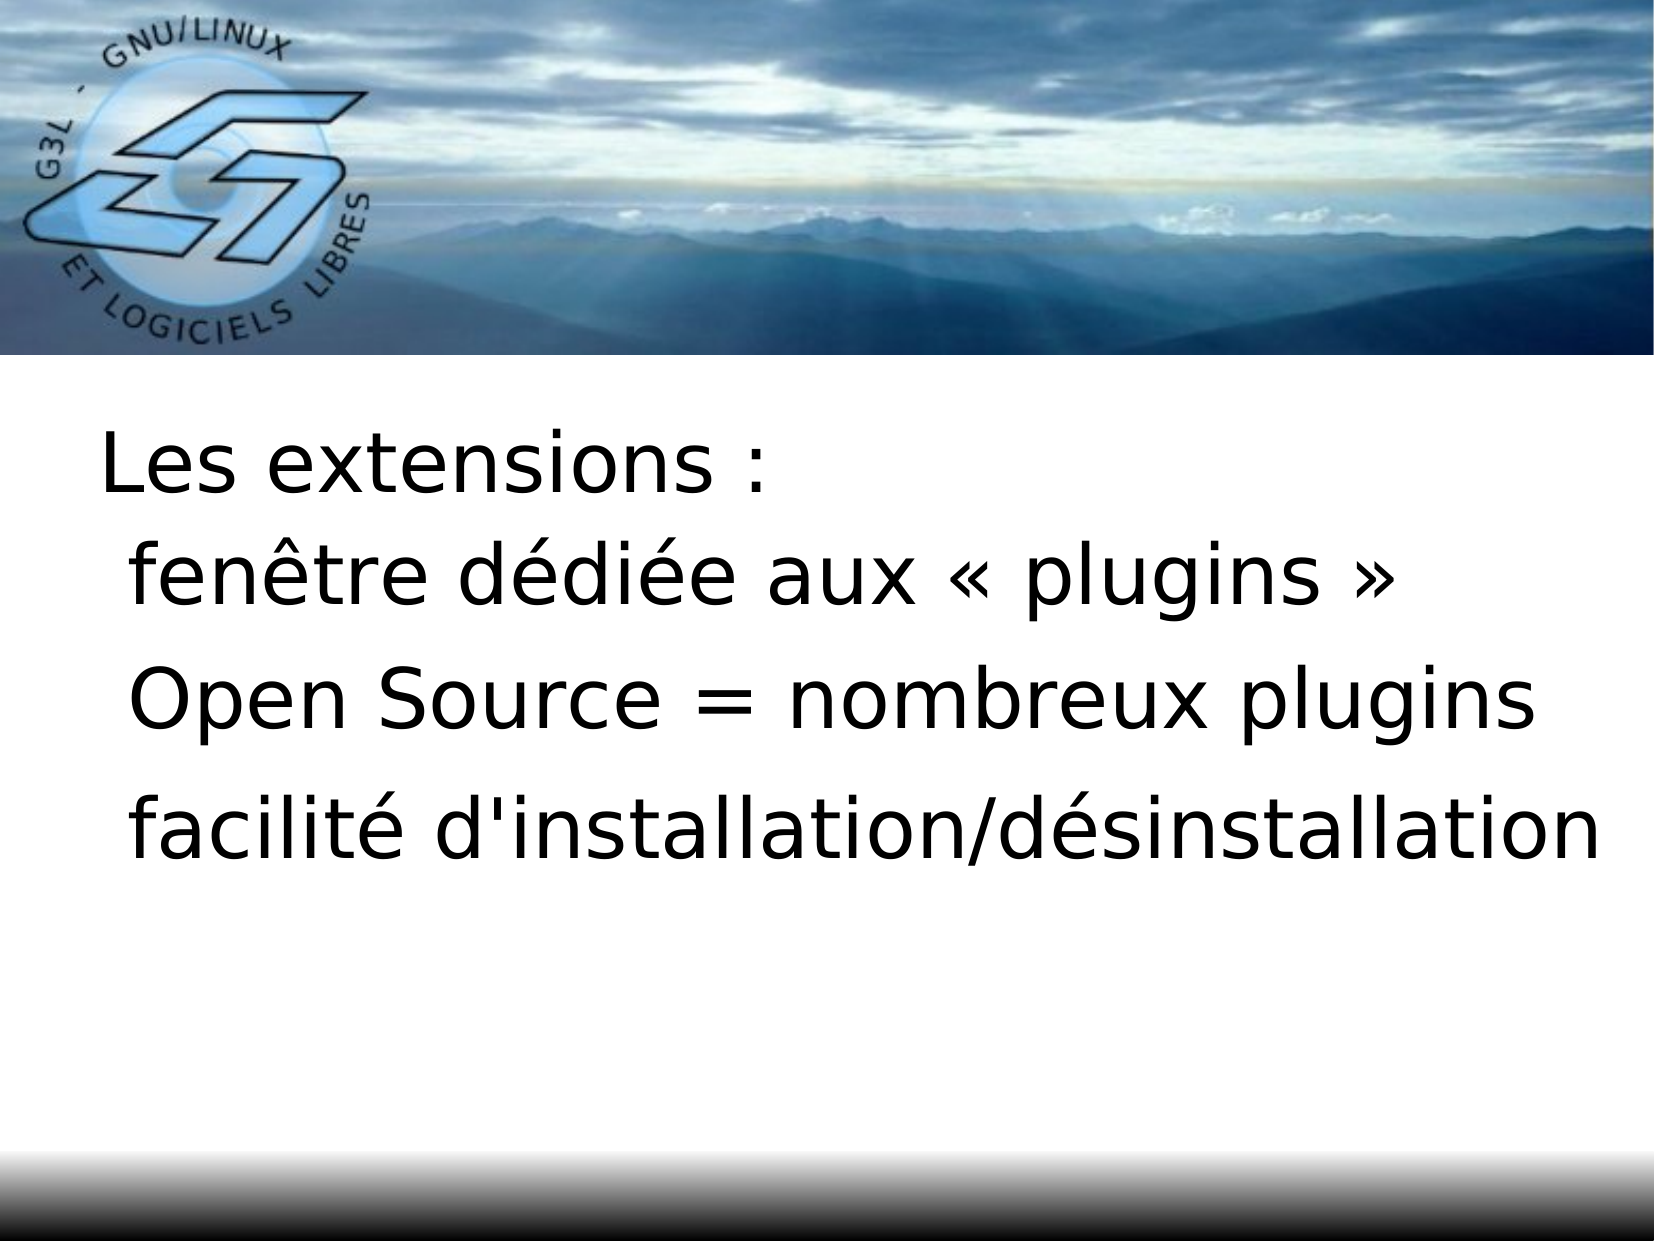

Les extensions :
 fenêtre dédiée aux « plugins »
 Open Source = nombreux plugins
 facilité d'installation/désinstallation